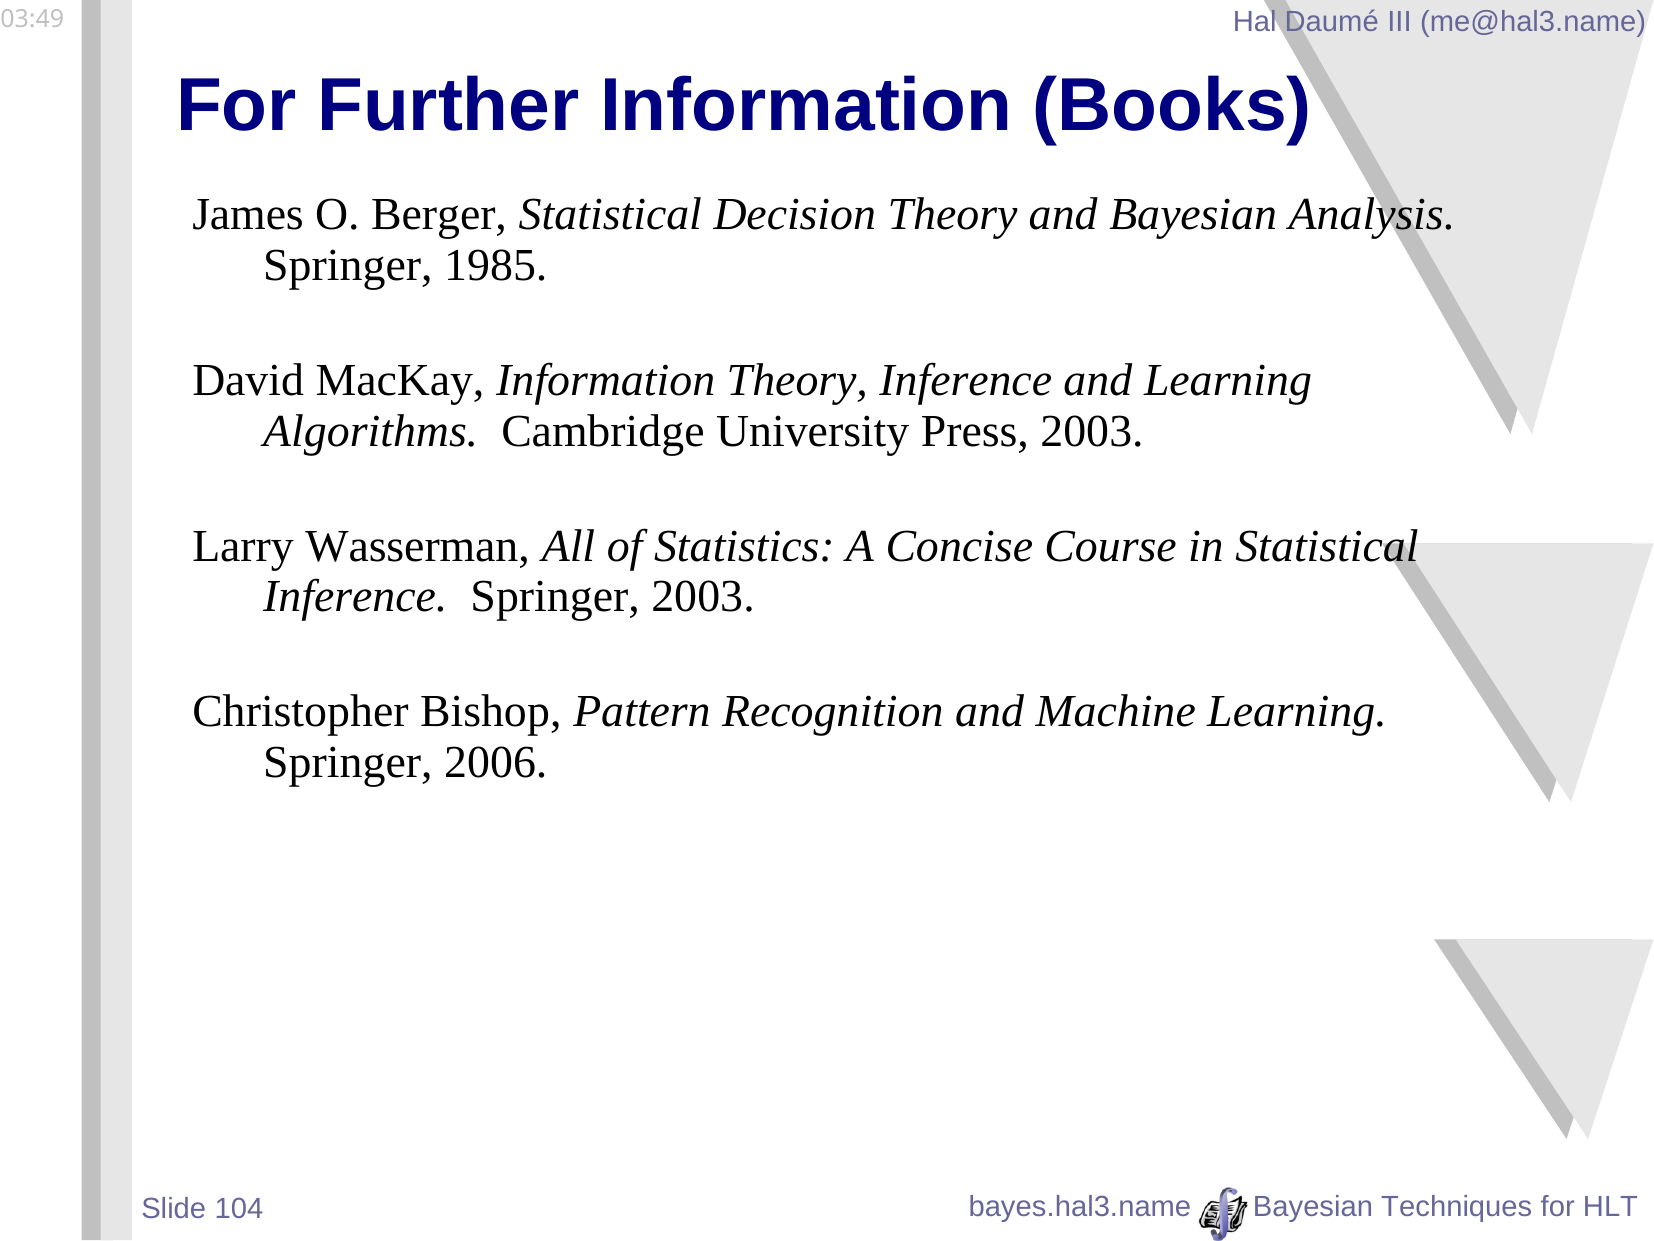

# For Further Information (Books)
James O. Berger, Statistical Decision Theory and Bayesian Analysis. Springer, 1985.
David MacKay, Information Theory, Inference and Learning Algorithms. Cambridge University Press, 2003.
Larry Wasserman, All of Statistics: A Concise Course in Statistical Inference. Springer, 2003.
Christopher Bishop, Pattern Recognition and Machine Learning. Springer, 2006.